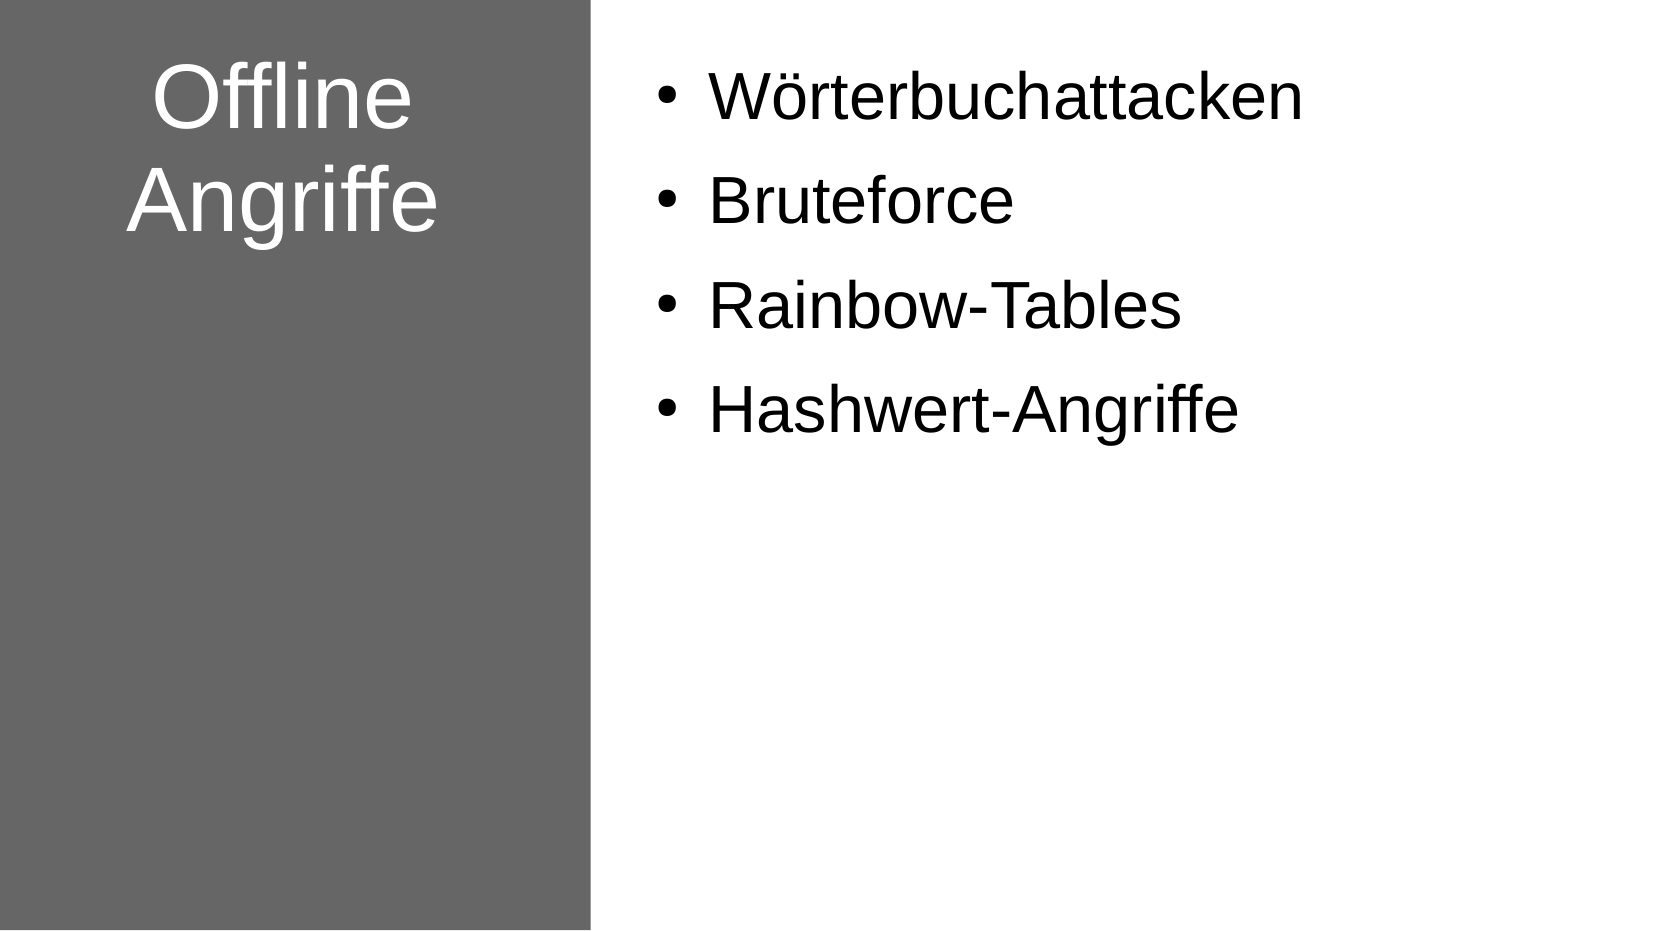

# Offline Angriffe
Wörterbuchattacken
Bruteforce
Rainbow-Tables
Hashwert-Angriffe